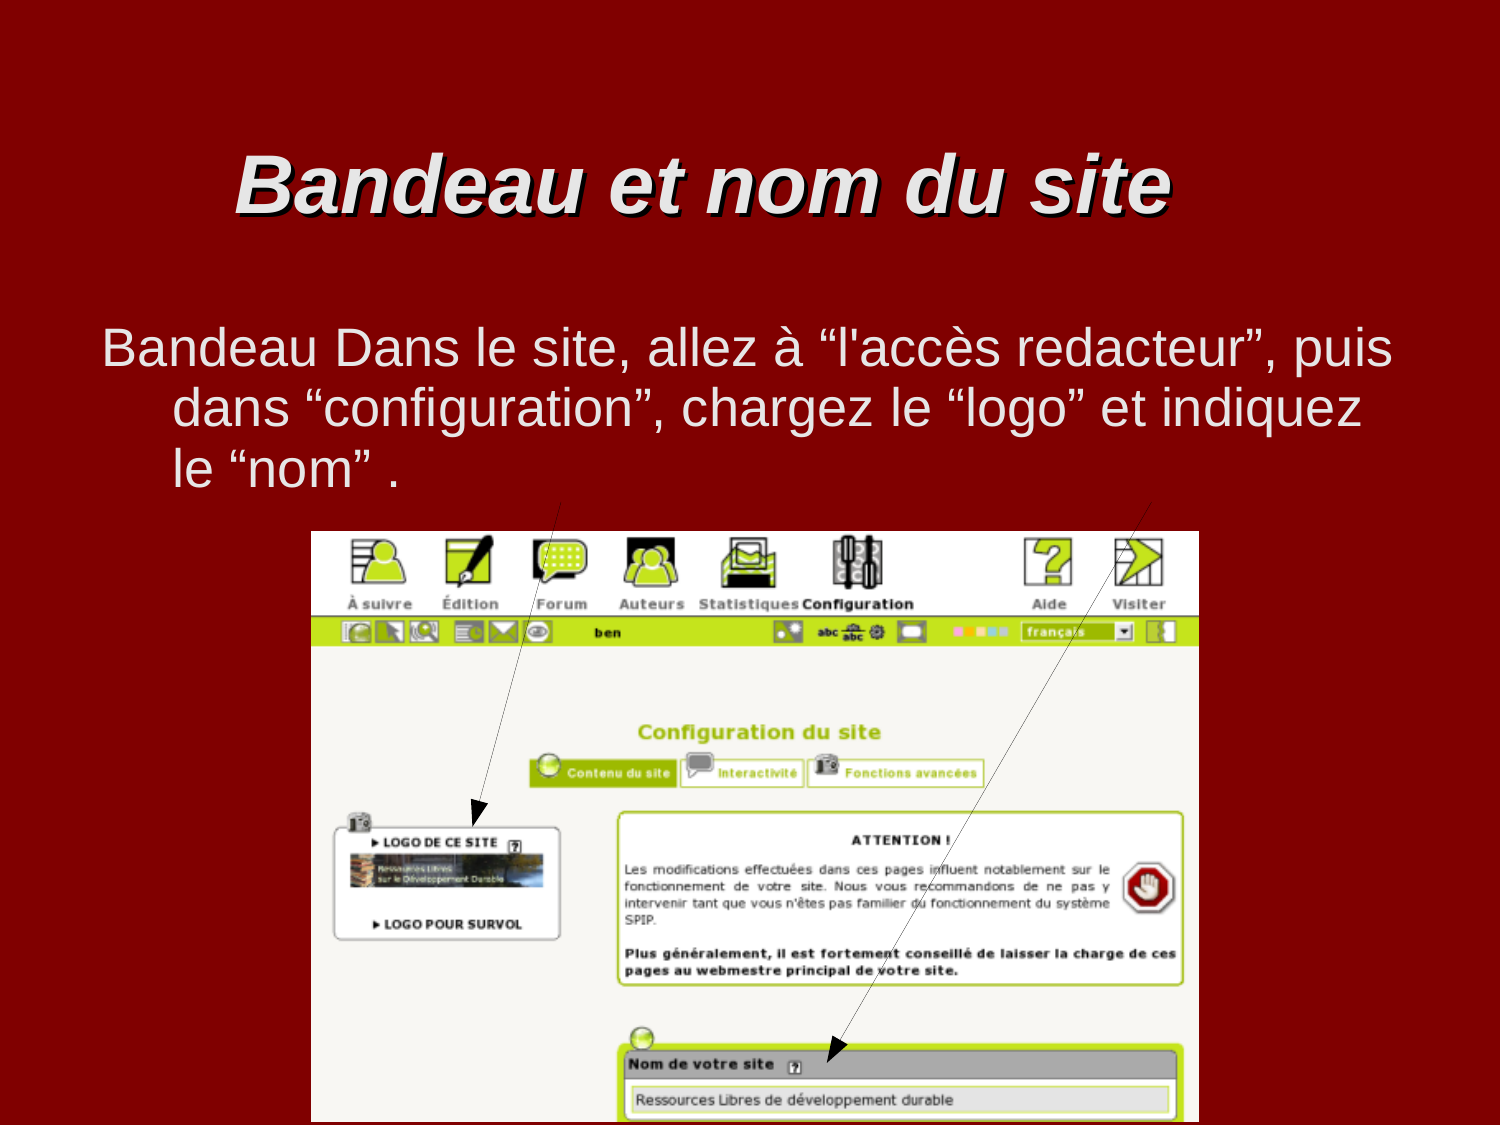

# Bandeau et nom du site
Bandeau Dans le site, allez à “l'accès redacteur”, puis dans “configuration”, chargez le “logo” et indiquez le “nom” .